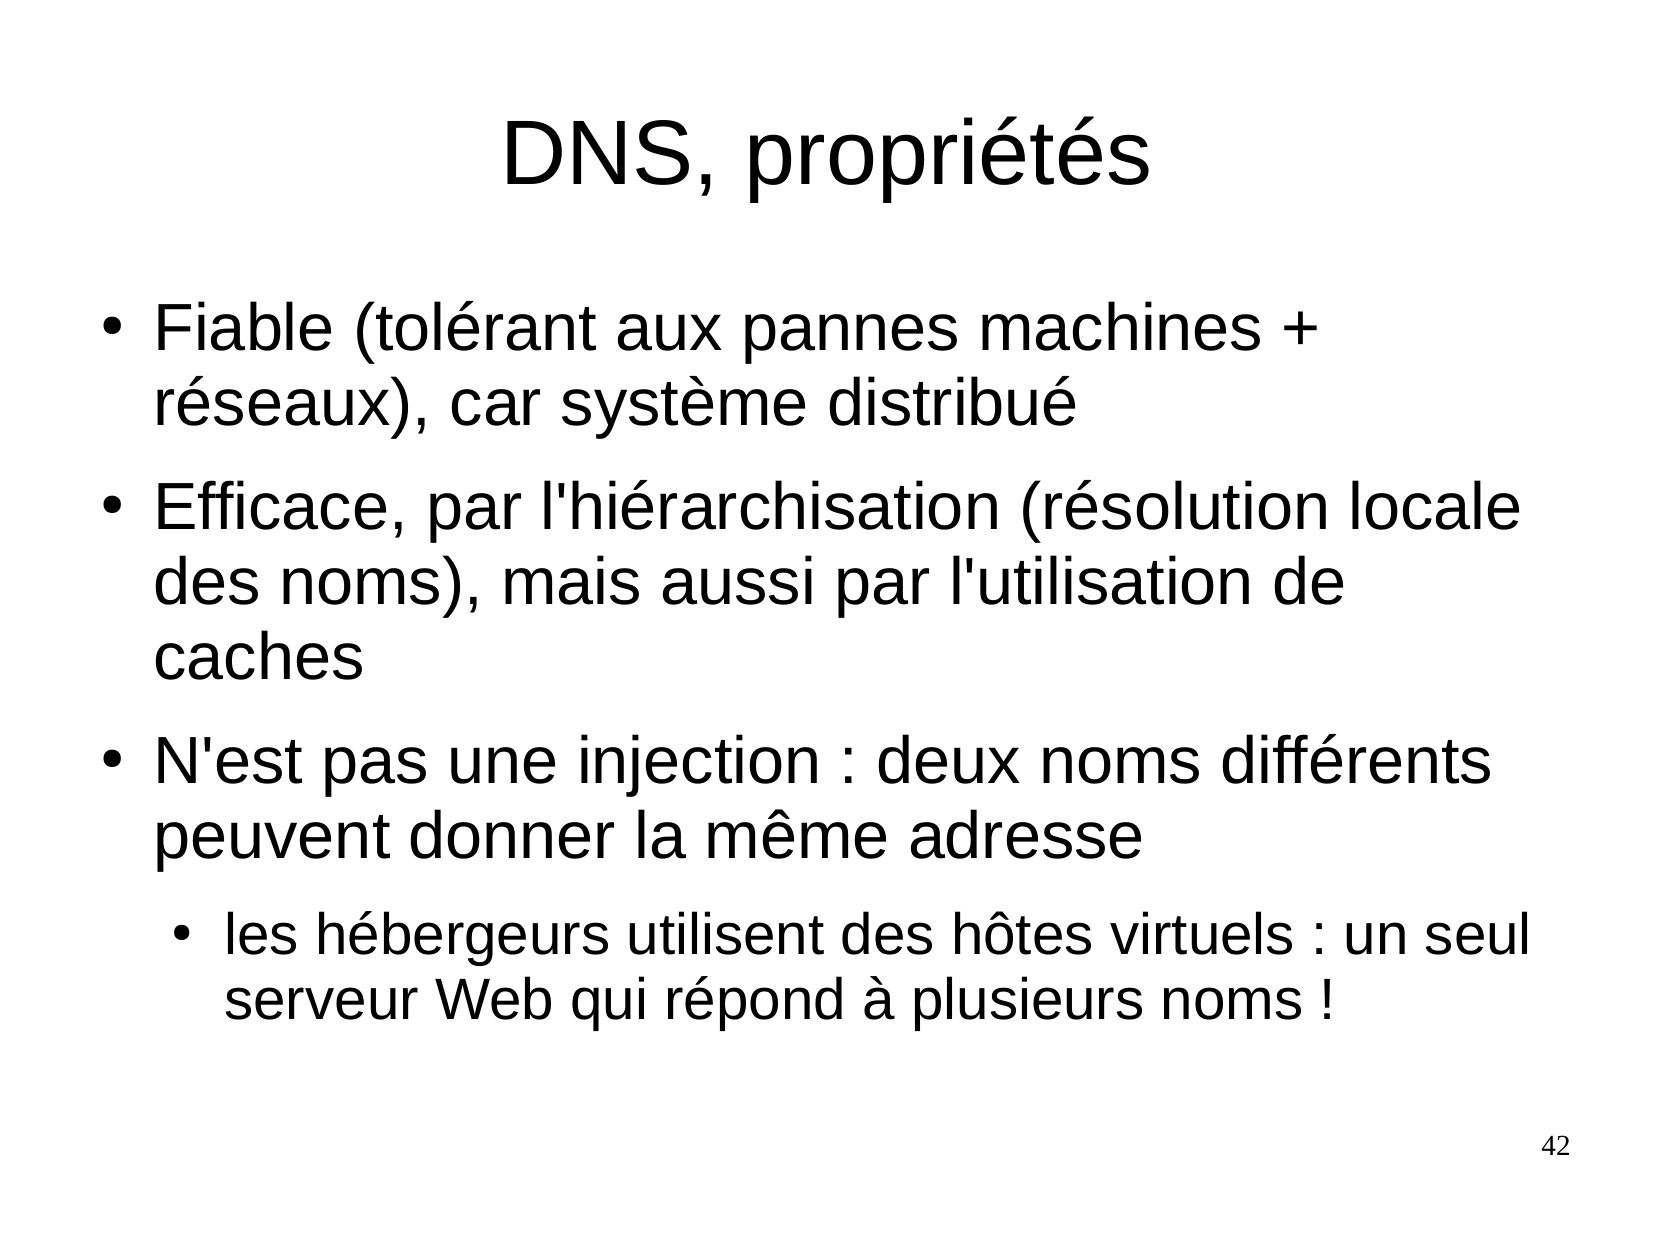

# DNS, propriétés
Fiable (tolérant aux pannes machines + réseaux), car système distribué
Efficace, par l'hiérarchisation (résolution locale des noms), mais aussi par l'utilisation de caches
N'est pas une injection : deux noms différents peuvent donner la même adresse
les hébergeurs utilisent des hôtes virtuels : un seul serveur Web qui répond à plusieurs noms !
42